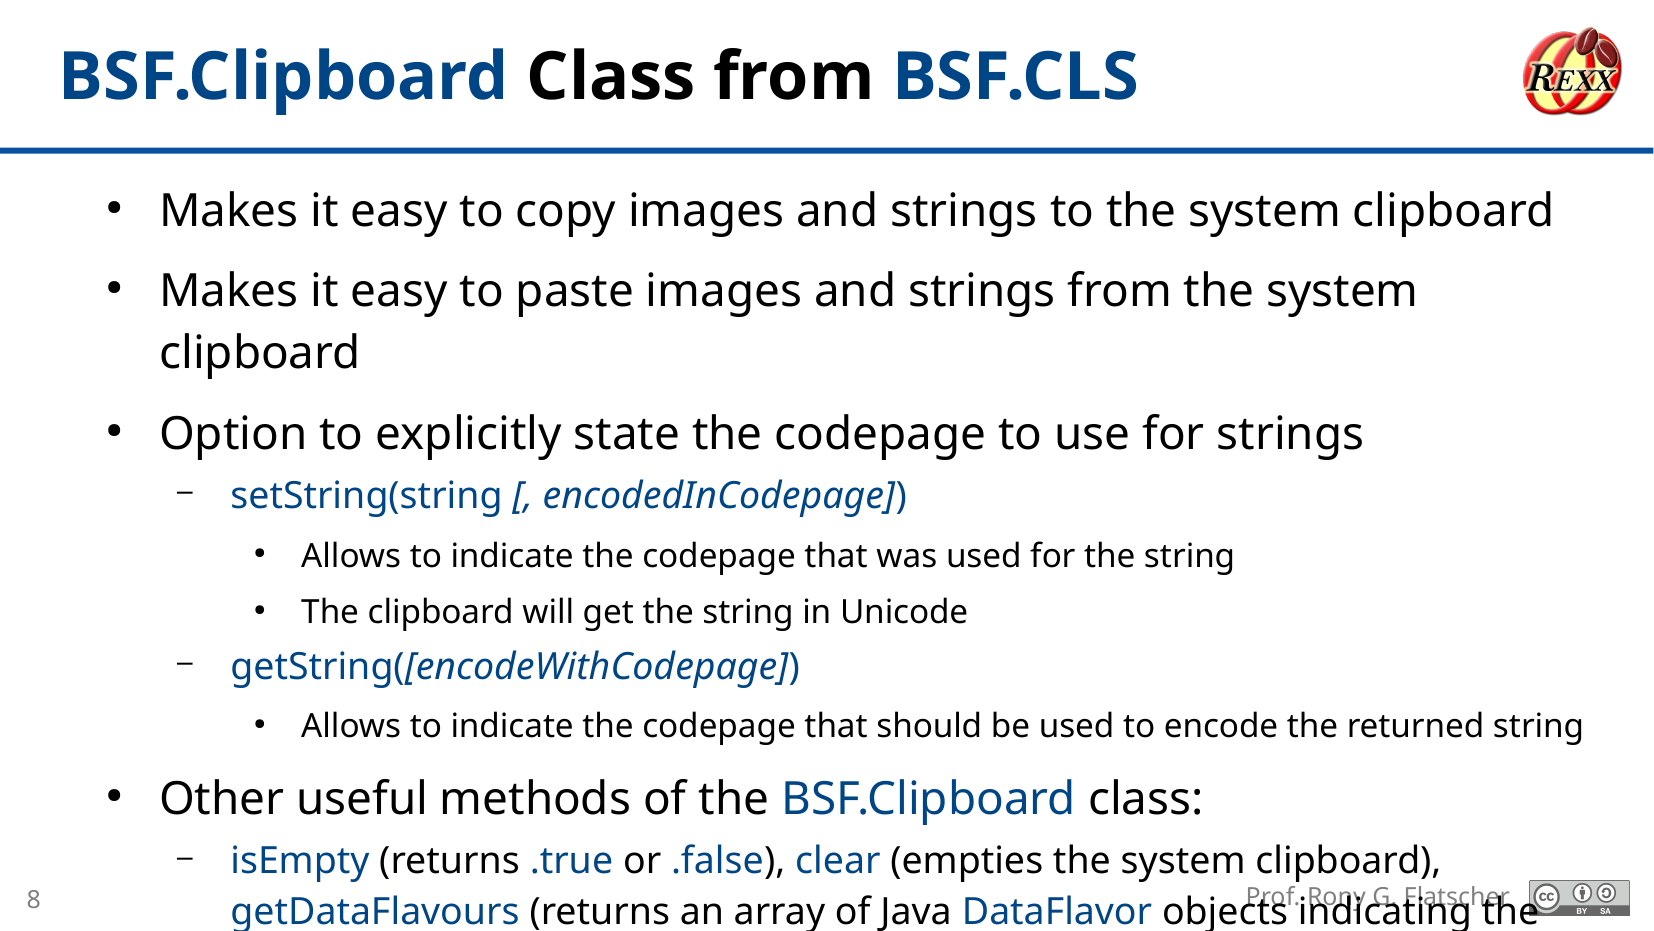

# BSF.Clipboard Class from BSF.CLS
Makes it easy to copy images and strings to the system clipboard
Makes it easy to paste images and strings from the system clipboard
Option to explicitly state the codepage to use for strings
setString(string [, encodedInCodepage])
Allows to indicate the codepage that was used for the string
The clipboard will get the string in Unicode
getString([encodeWithCodepage])
Allows to indicate the codepage that should be used to encode the returned string
Other useful methods of the BSF.Clipboard class:
isEmpty (returns .true or .false), clear (empties the system clipboard), getDataFlavours (returns an array of Java DataFlavor objects indicating the types), setImage(image) and getImage (returns a java.awt.Image)